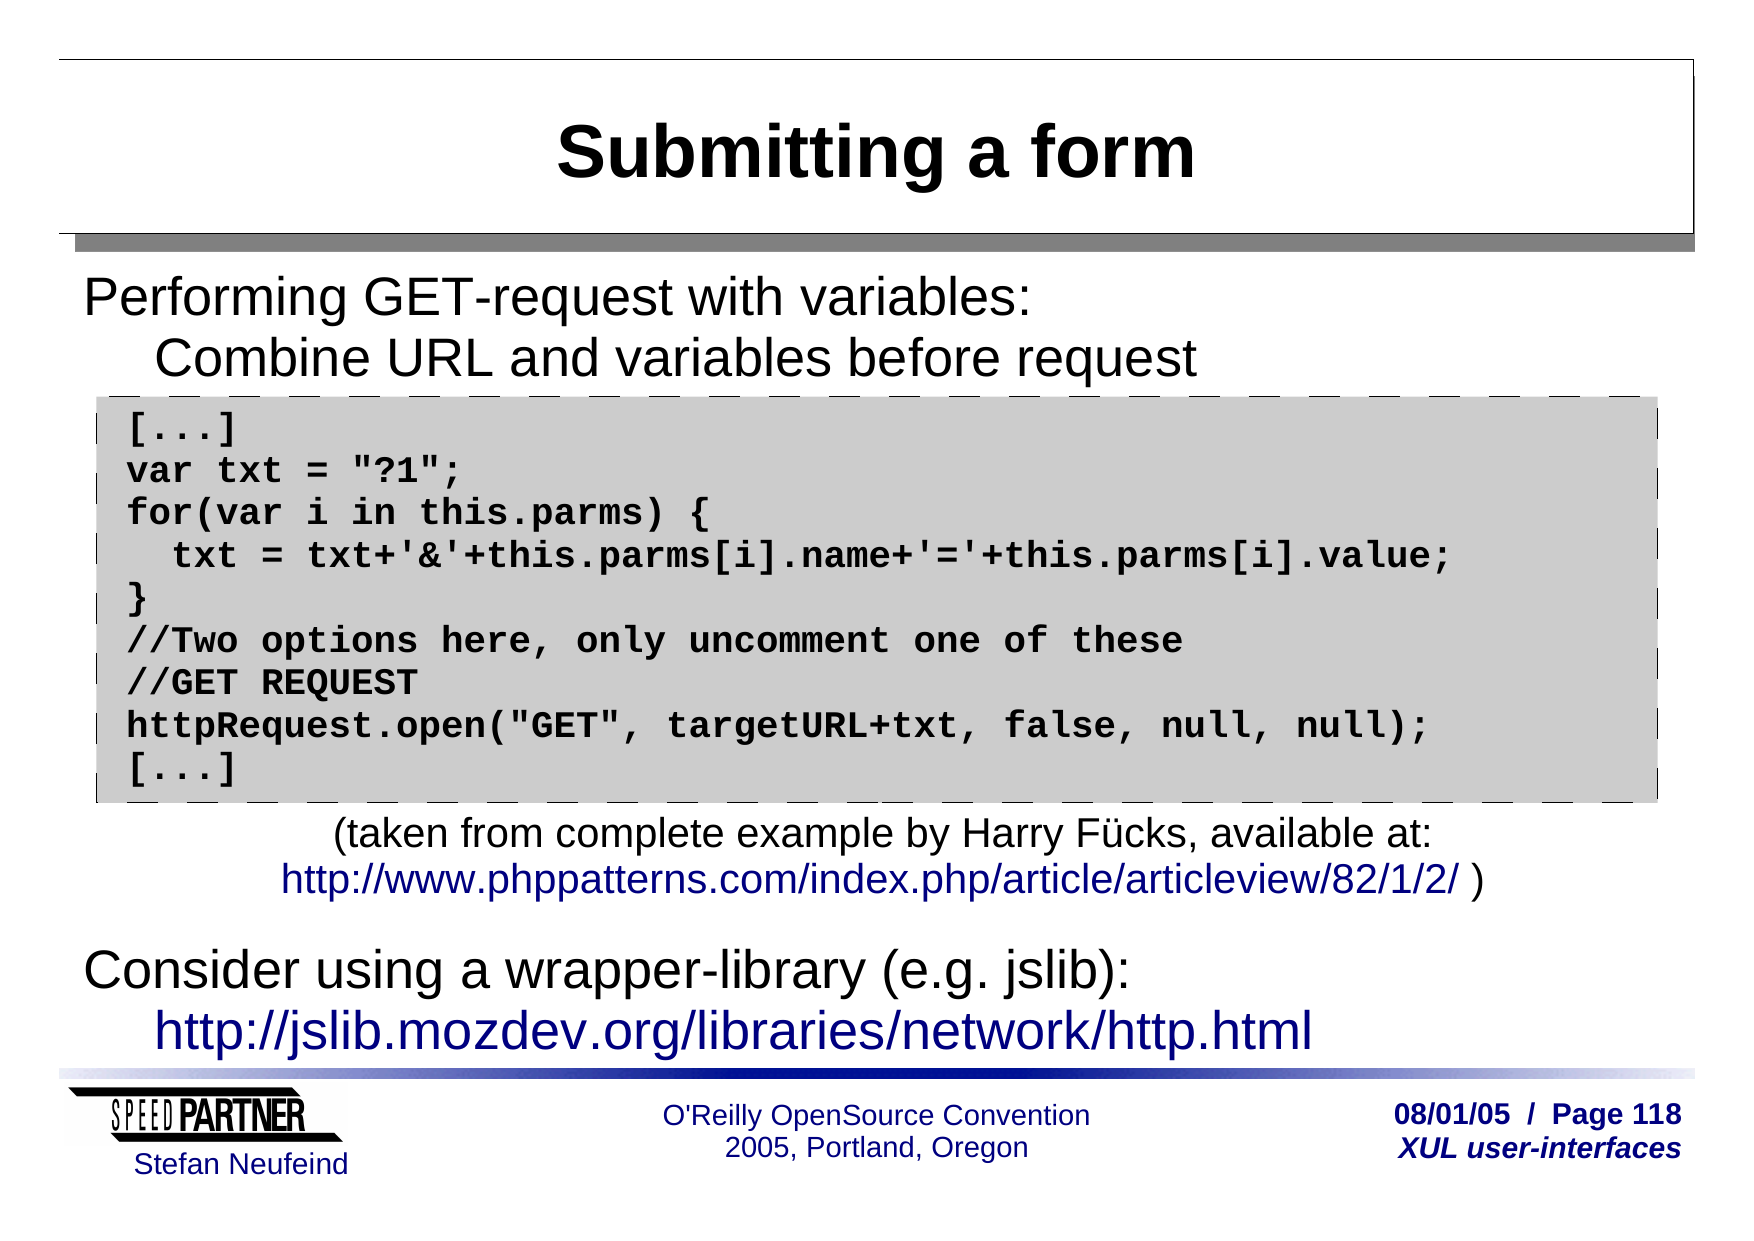

# Submitting a form
Performing GET-request with variables:
Combine URL and variables before request
[...]
var txt = "?1";
for(var i in this.parms) {
 txt = txt+'&'+this.parms[i].name+'='+this.parms[i].value;
}
//Two options here, only uncomment one of these
//GET REQUEST
httpRequest.open("GET", targetURL+txt, false, null, null);
[...]
(taken from complete example by Harry Fücks, available at:
http://www.phppatterns.com/index.php/article/articleview/82/1/2/ )
Consider using a wrapper-library (e.g. jslib):
http://jslib.mozdev.org/libraries/network/http.html